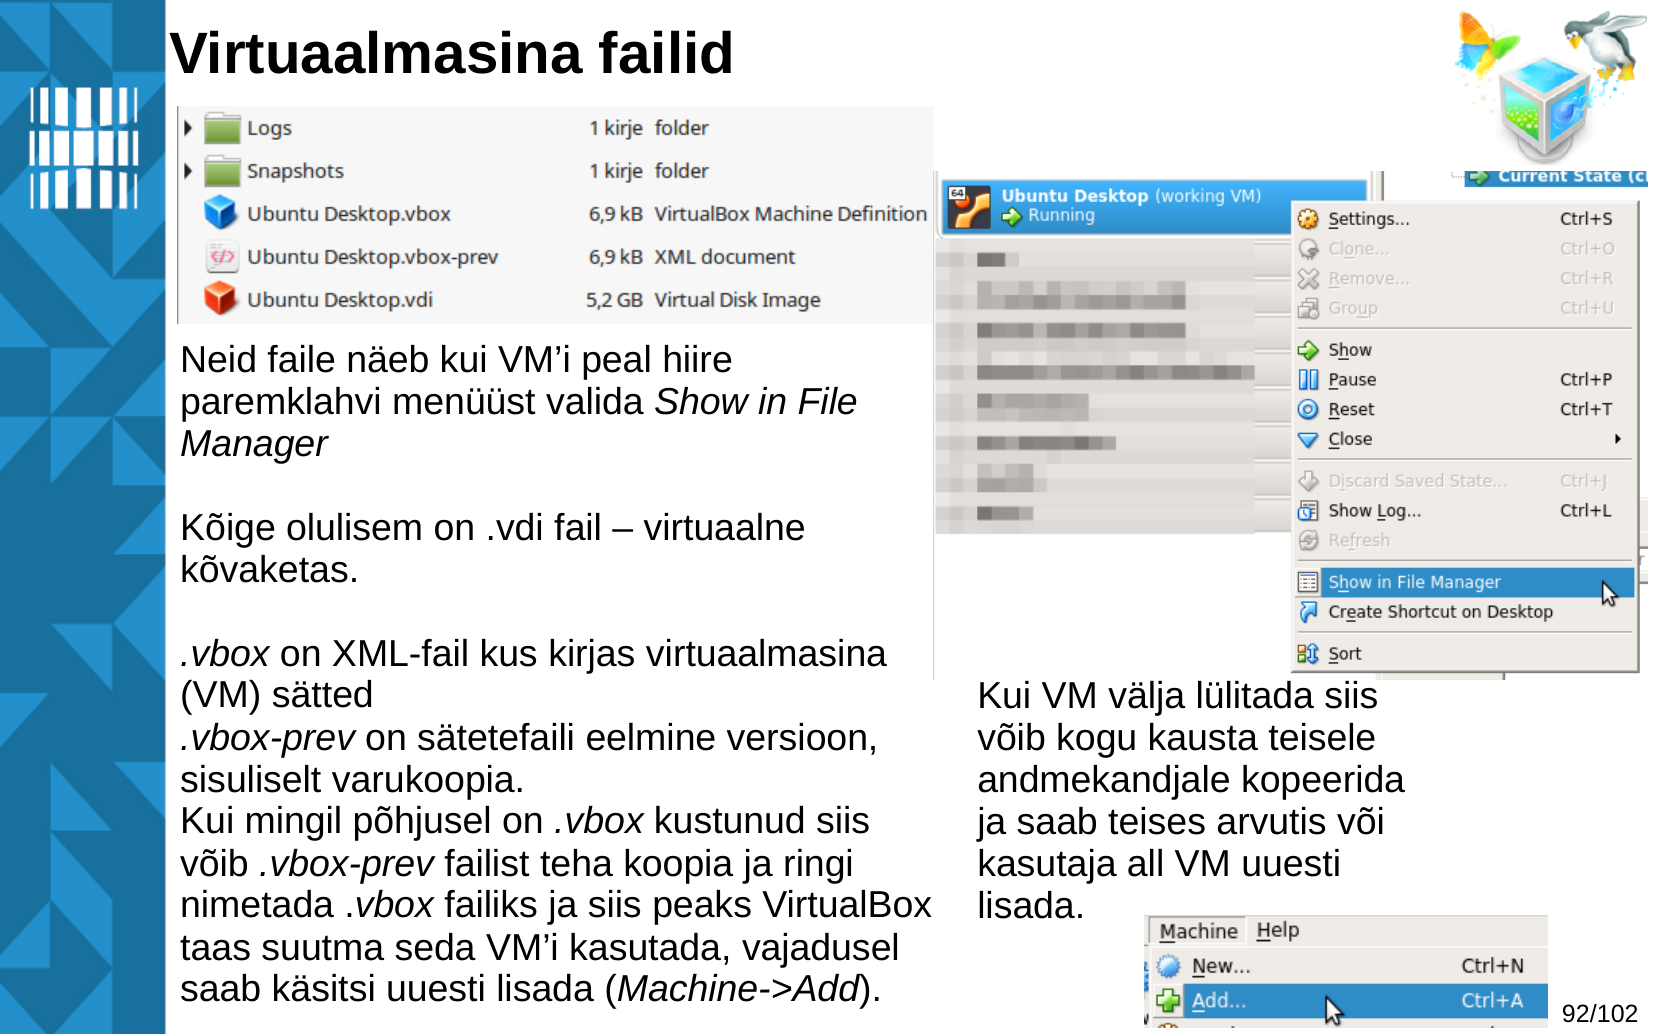

# Virtuaalmasina failid
Neid faile näeb kui VM’i peal hiire paremklahvi menüüst valida Show in File Manager
Kõige olulisem on .vdi fail – virtuaalne kõvaketas.
.vbox on XML-fail kus kirjas virtuaalmasina (VM) sätted
.vbox-prev on sätetefaili eelmine versioon, sisuliselt varukoopia.
Kui mingil põhjusel on .vbox kustunud siis võib .vbox-prev failist teha koopia ja ringi nimetada .vbox failiks ja siis peaks VirtualBox taas suutma seda VM’i kasutada, vajadusel saab käsitsi uuesti lisada (Machine->Add).
Kui VM välja lülitada siis võib kogu kausta teisele andmekandjale kopeerida ja saab teises arvutis või kasutaja all VM uuesti lisada.